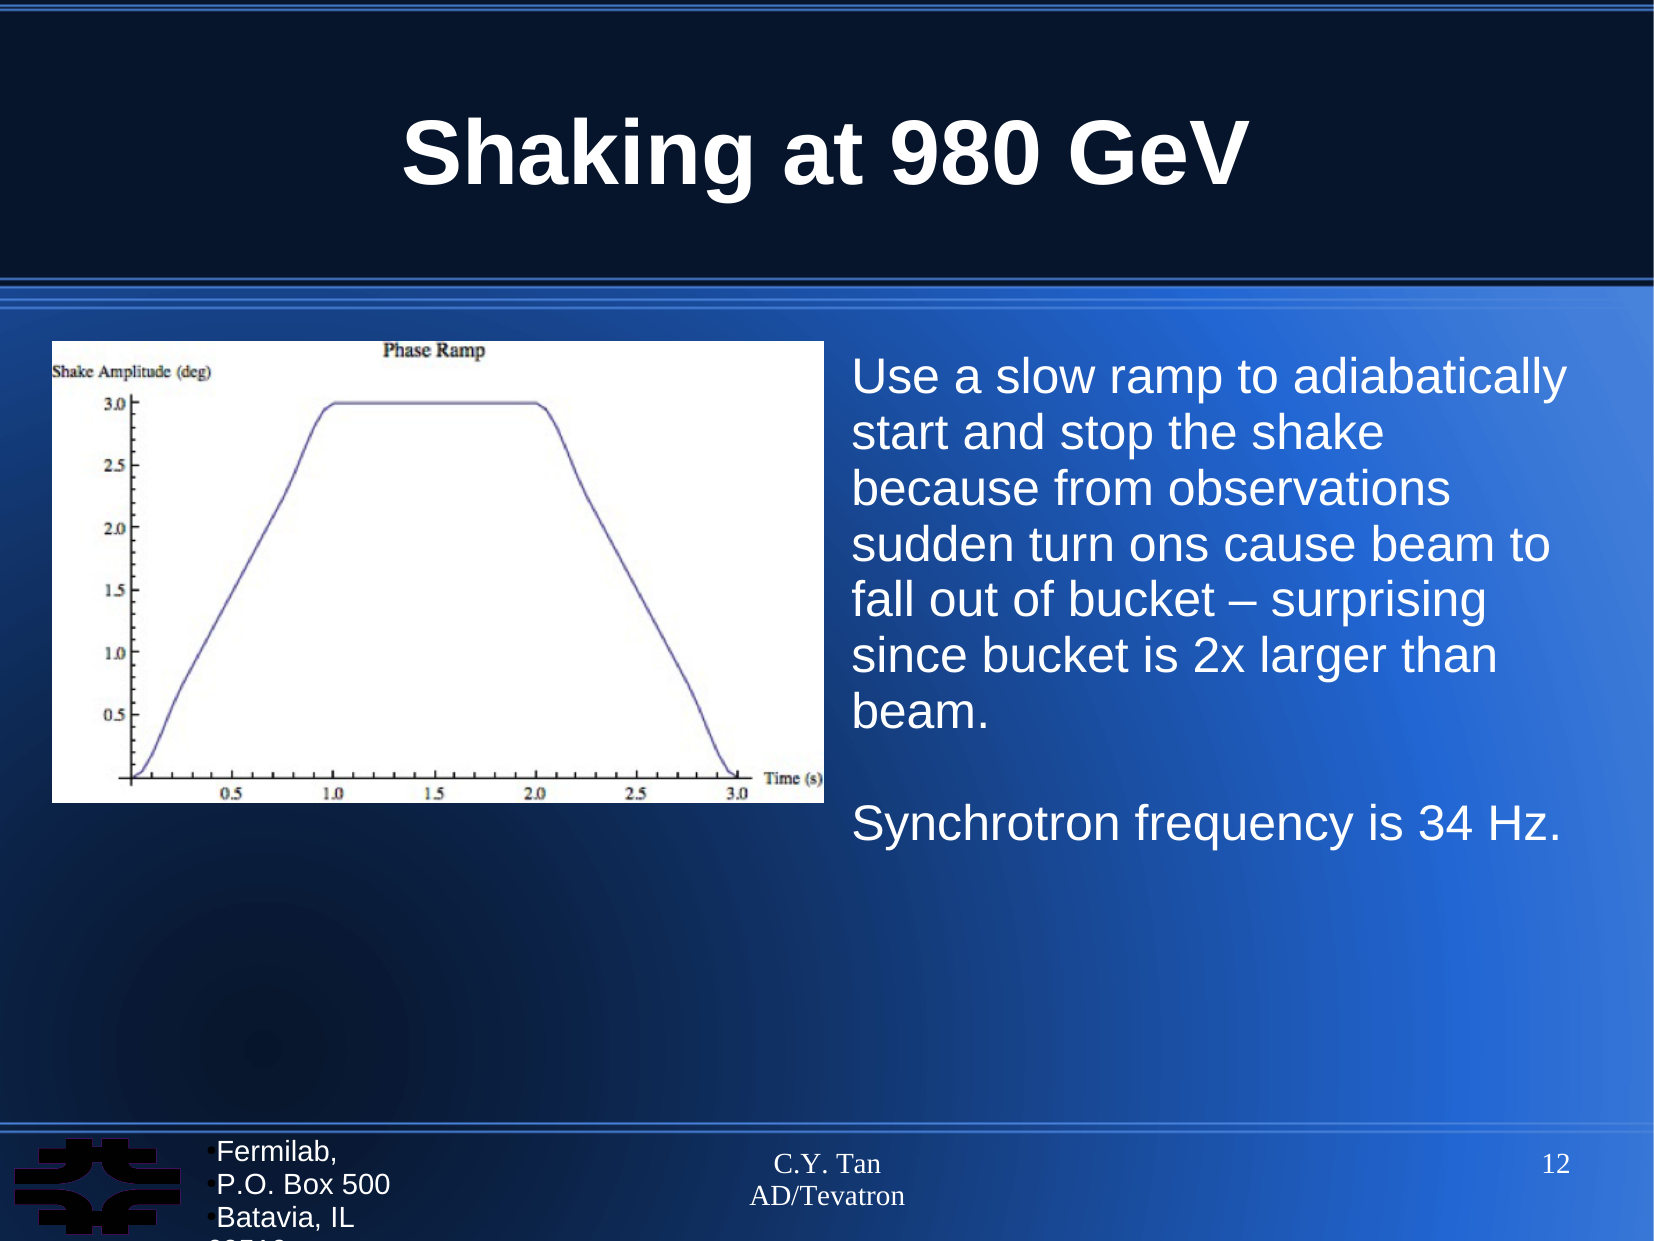

# Shaking at 980 GeV
Use a slow ramp to adiabatically start and stop the shake because from observations sudden turn ons cause beam to fall out of bucket – surprising since bucket is 2x larger than beam.
Synchrotron frequency is 34 Hz.
12